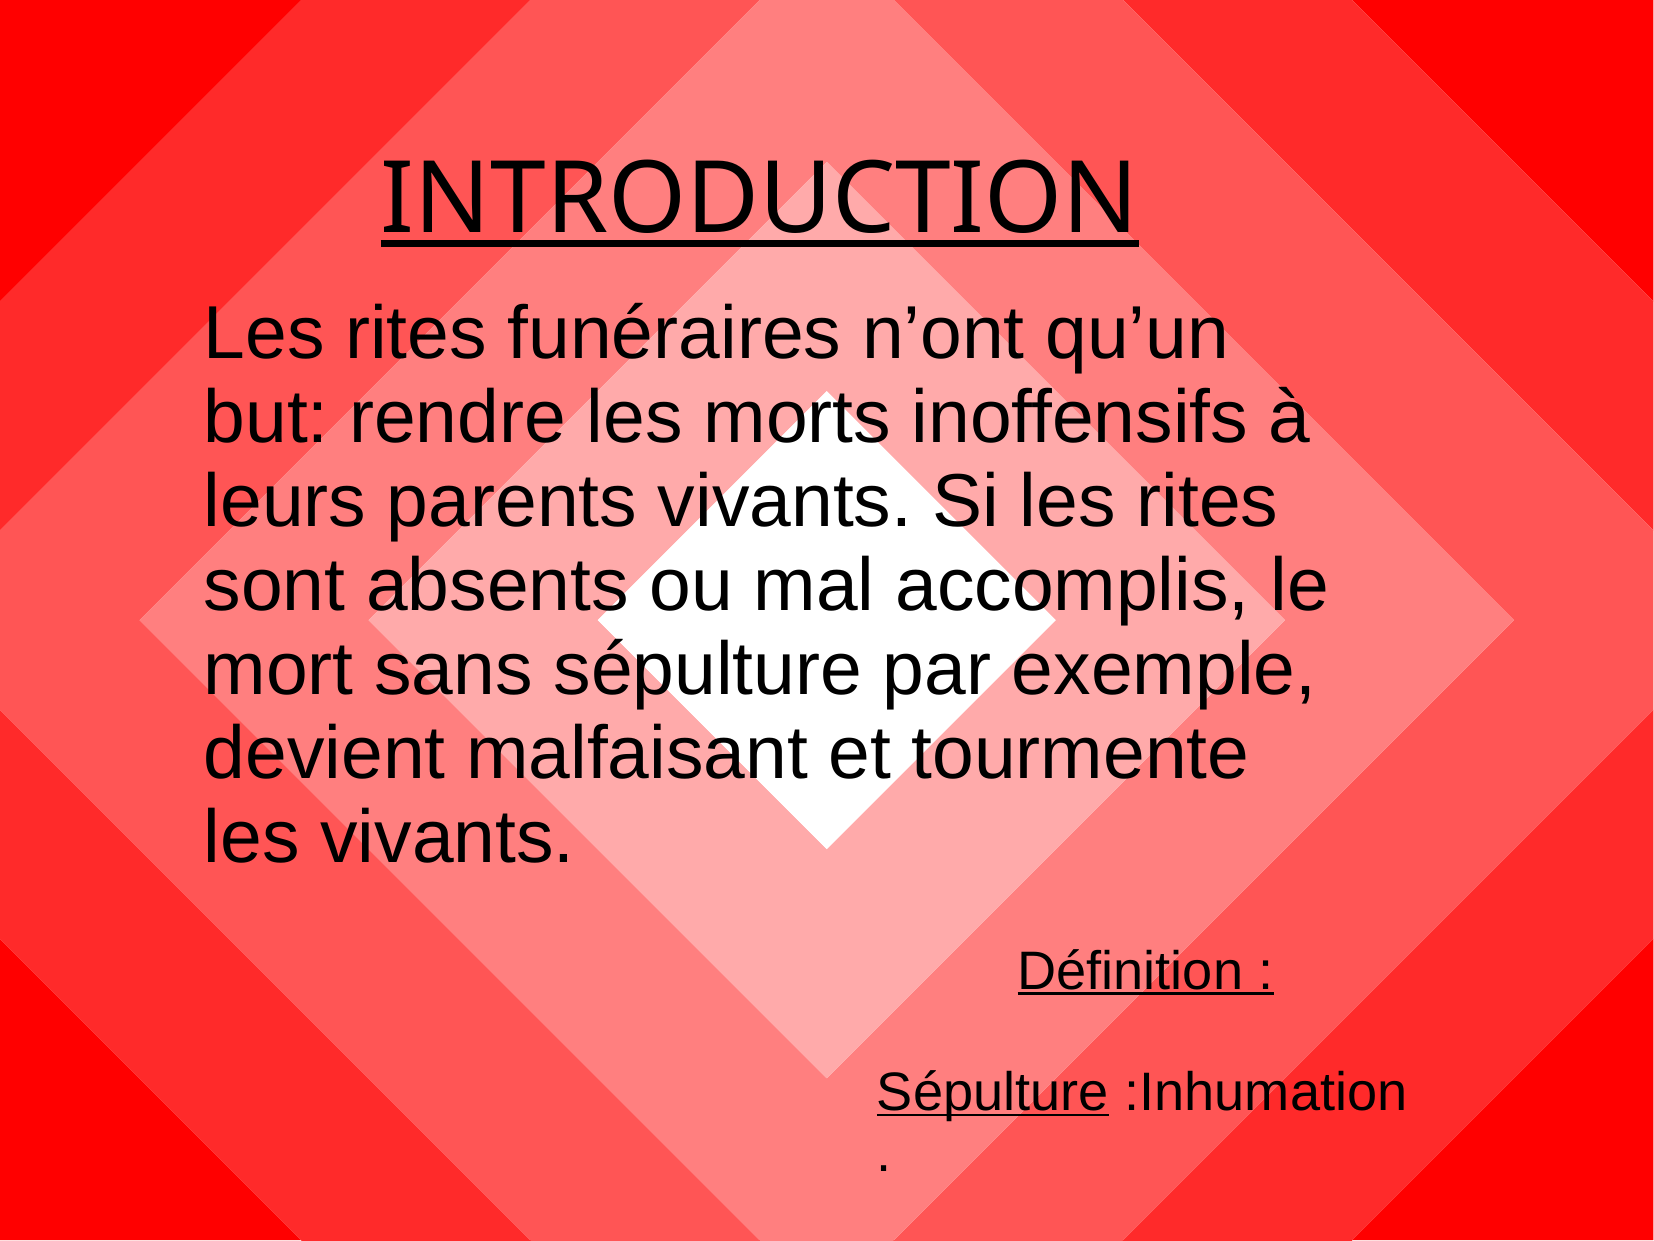

INTRODUCTION
Les rites funéraires n’ont qu’un but: rendre les morts inoffensifs à leurs parents vivants. Si les rites sont absents ou mal accomplis, le mort sans sépulture par exemple, devient malfaisant et tourmente les vivants.
Définition :
Sépulture :Inhumation.